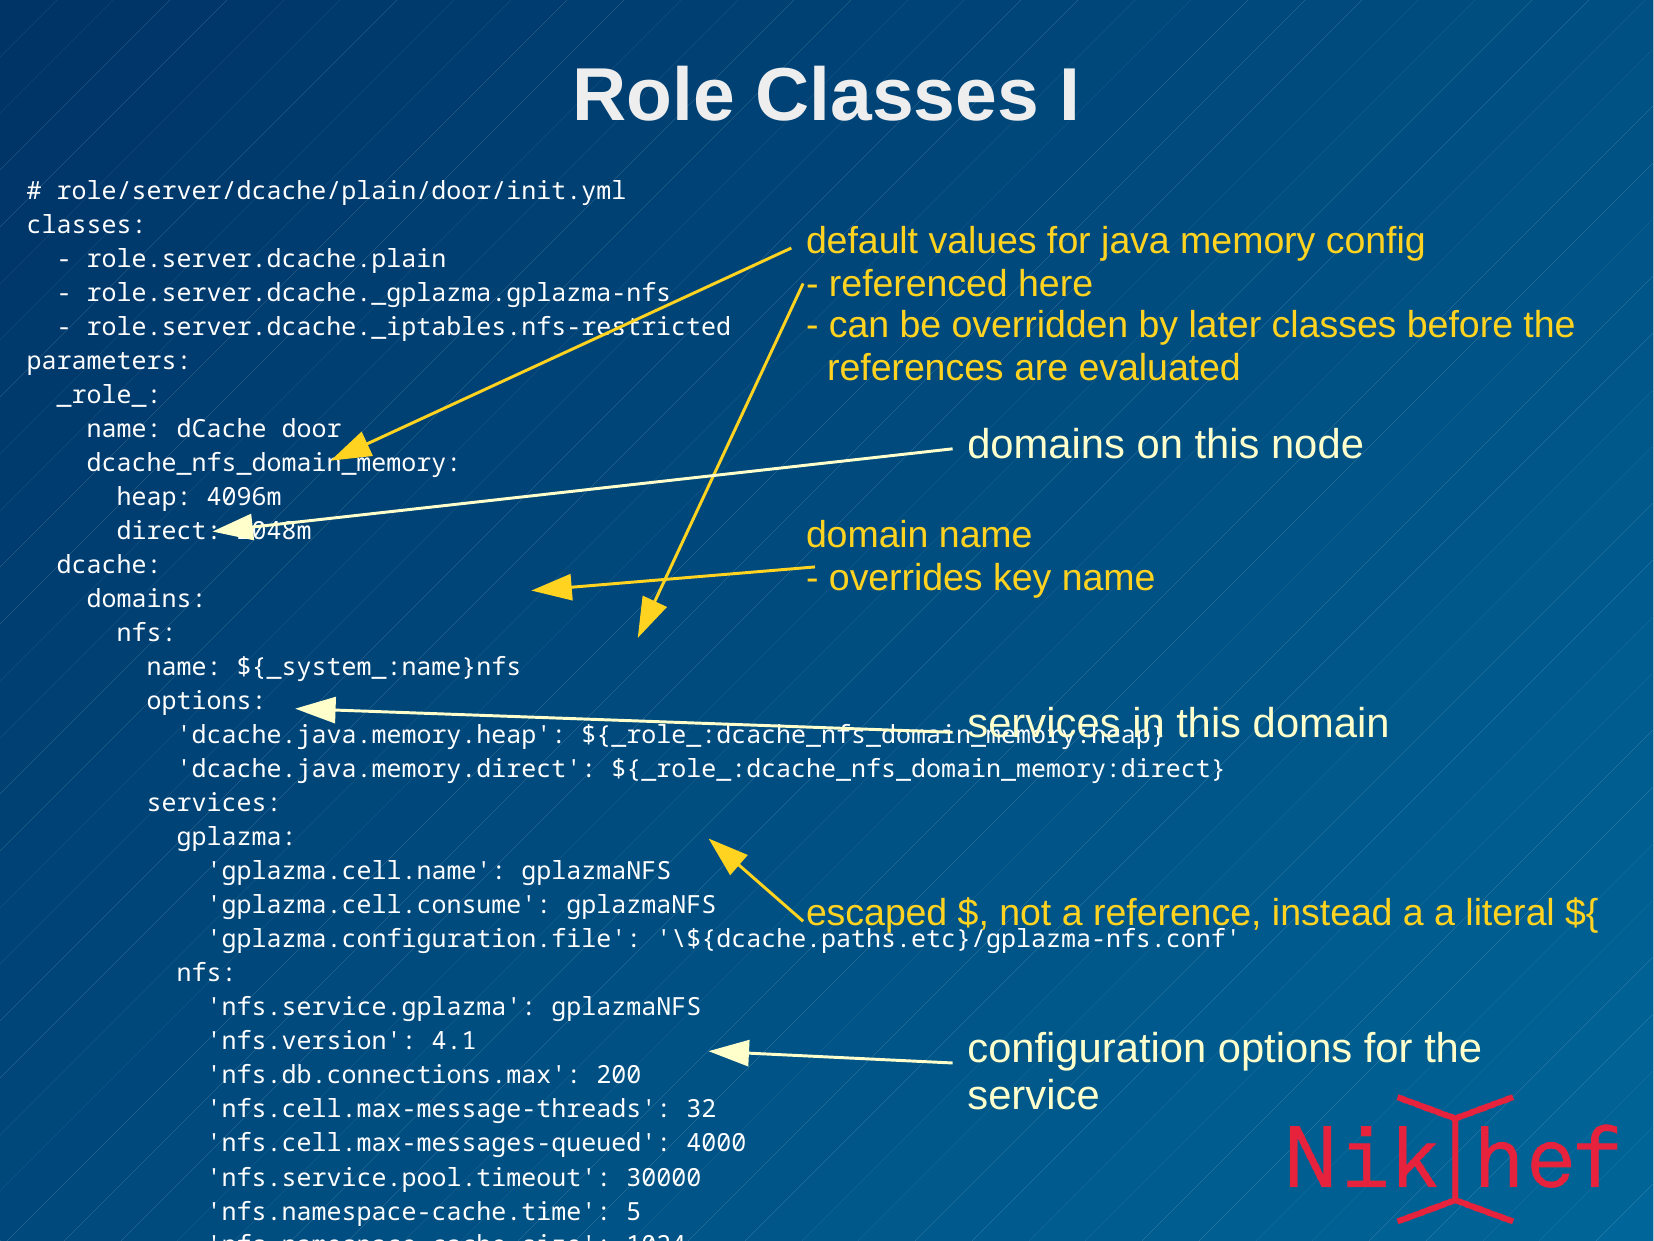

# Role Classes I
# role/server/dcache/plain/door/init.yml
classes:
 - role.server.dcache.plain
 - role.server.dcache._gplazma.gplazma-nfs
 - role.server.dcache._iptables.nfs-restricted
parameters:
 _role_:
 name: dCache door
 dcache_nfs_domain_memory:
 heap: 4096m
 direct: 2048m
 dcache:
 domains:
 nfs:
 name: ${_system_:name}nfs
 options:
 'dcache.java.memory.heap': ${_role_:dcache_nfs_domain_memory:heap}
 'dcache.java.memory.direct': ${_role_:dcache_nfs_domain_memory:direct}
 services:
 gplazma:
 'gplazma.cell.name': gplazmaNFS
 'gplazma.cell.consume': gplazmaNFS
 'gplazma.configuration.file': '\${dcache.paths.etc}/gplazma-nfs.conf'
 nfs:
 'nfs.service.gplazma': gplazmaNFS
 'nfs.version': 4.1
 'nfs.db.connections.max': 200
 'nfs.cell.max-message-threads': 32
 'nfs.cell.max-messages-queued': 4000
 'nfs.service.pool.timeout': 30000
 'nfs.namespace-cache.time': 5
 'nfs.namespace-cache.size': 1024
...
default values for java memory config
- referenced here
- can be overridden by later classes before the
 references are evaluated
domain name
- overrides key name
escaped $, not a reference, instead a a literal ${
domains on this node
services in this domain
configuration options for the service